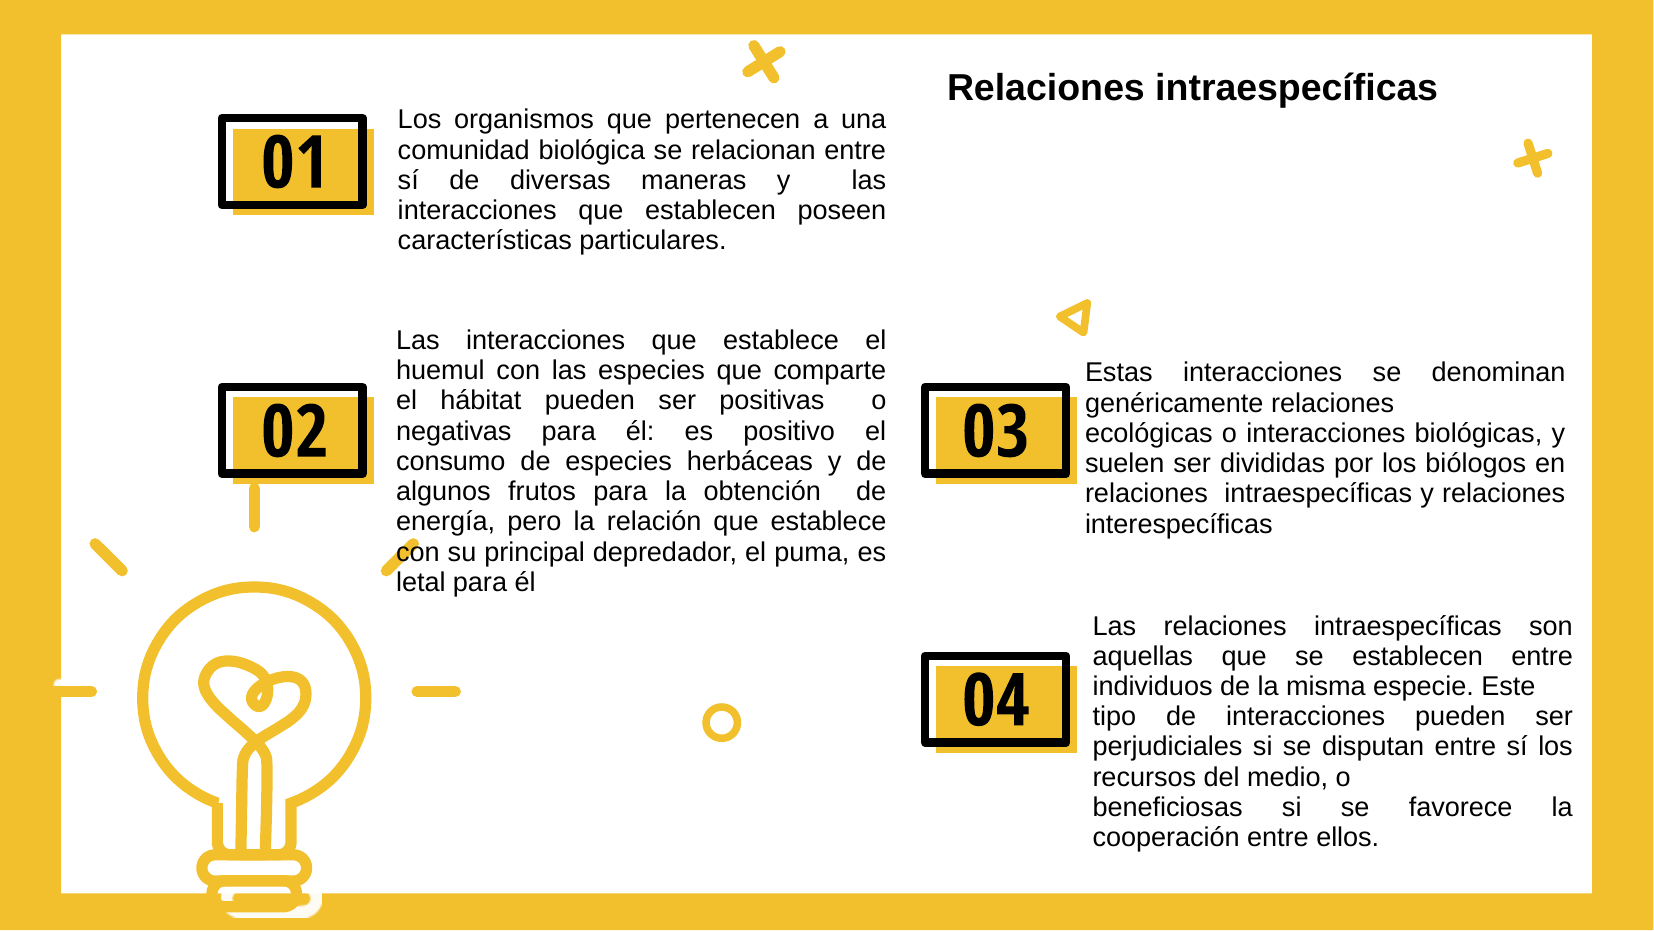

Relaciones intraespecíficas
Los organismos que pertenecen a una comunidad biológica se relacionan entre sí de diversas maneras y las interacciones que establecen poseen características particulares.
Las interacciones que establece el huemul con las especies que comparte el hábitat pueden ser positivas o negativas para él: es positivo el consumo de especies herbáceas y de algunos frutos para la obtención de energía, pero la relación que establece con su principal depredador, el puma, es letal para él
Estas interacciones se denominan genéricamente relaciones
ecológicas o interacciones biológicas, y suelen ser divididas por los biólogos en relaciones intraespecíficas y relaciones interespecíficas
Las relaciones intraespecíficas son aquellas que se establecen entre individuos de la misma especie. Este
tipo de interacciones pueden ser perjudiciales si se disputan entre sí los recursos del medio, o
beneficiosas si se favorece la cooperación entre ellos.